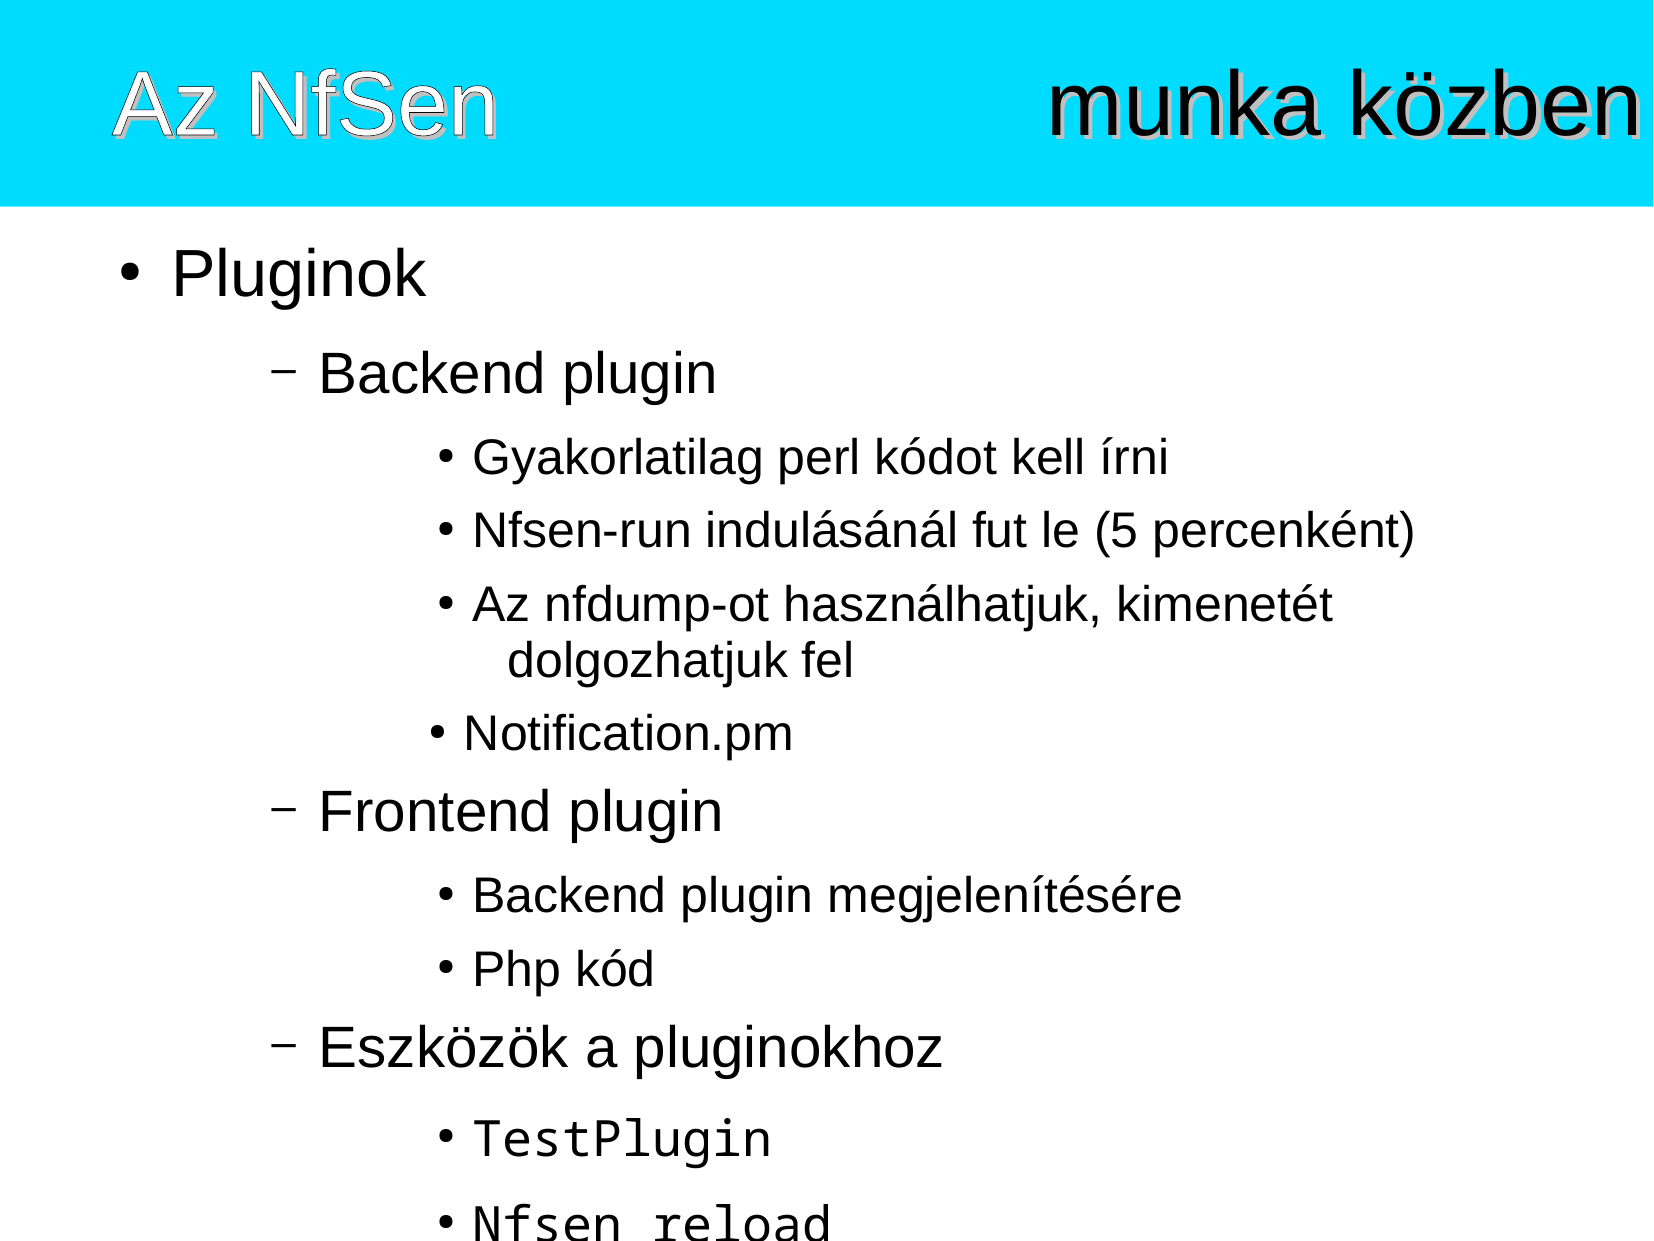

Az NfSen	munka közben
# Pluginok
Backend plugin
Gyakorlatilag perl kódot kell írni
Nfsen-run indulásánál fut le (5 percenként)
Az nfdump-ot használhatjuk, kimenetét dolgozhatjuk fel
Notification.pm
Frontend plugin
Backend plugin megjelenítésére
Php kód
Eszközök a pluginokhoz
TestPlugin
Nfsen reload